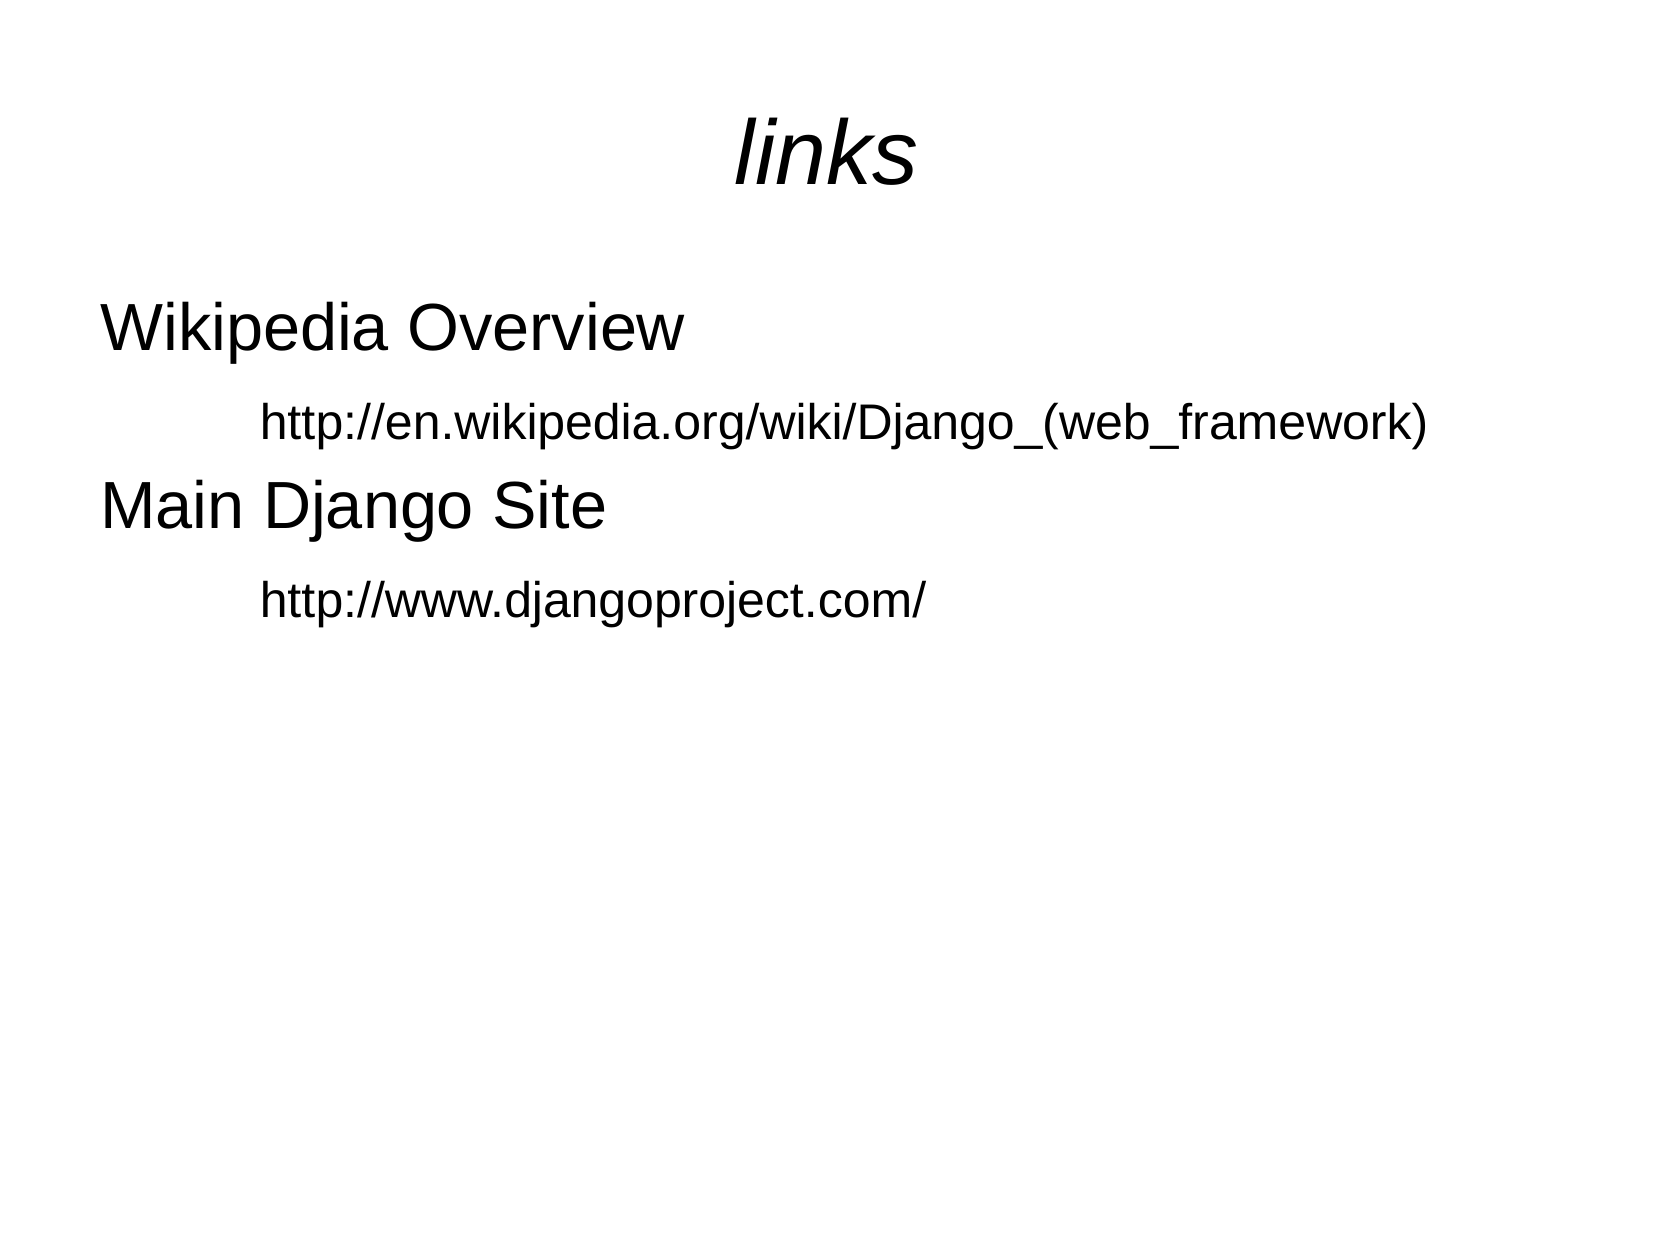

# links
Wikipedia Overview
http://en.wikipedia.org/wiki/Django_(web_framework)
Main Django Site
http://www.djangoproject.com/